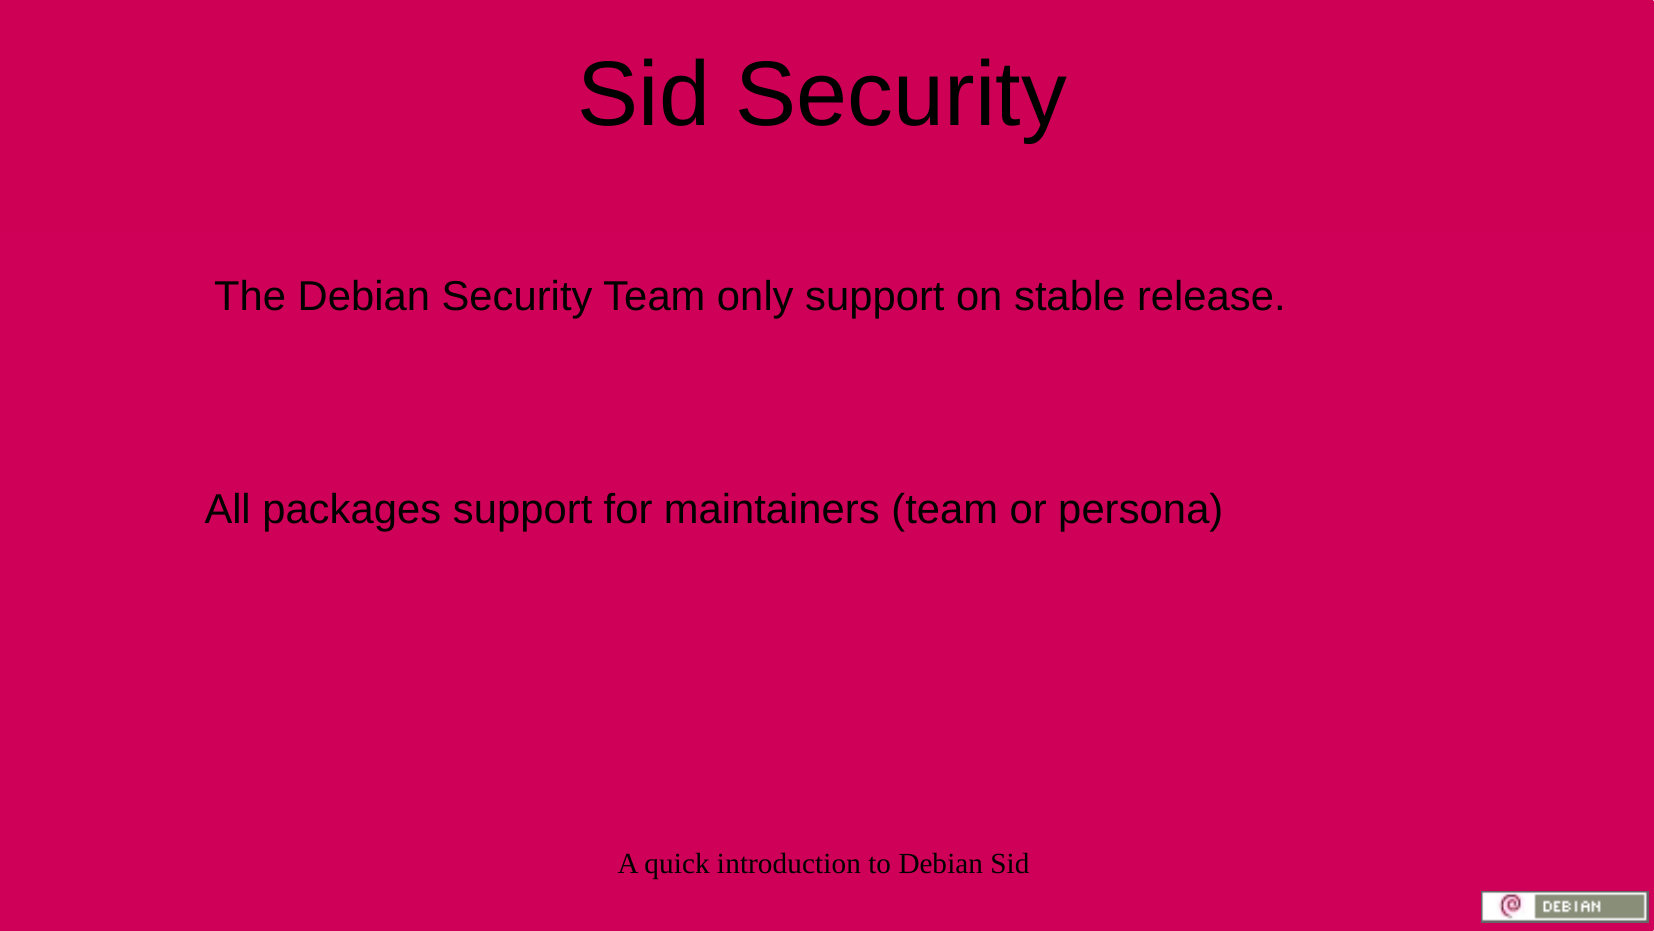

# Sid Security
The Debian Security Team only support on stable release.
All packages support for maintainers (team or persona)
A quick introduction to Debian Sid